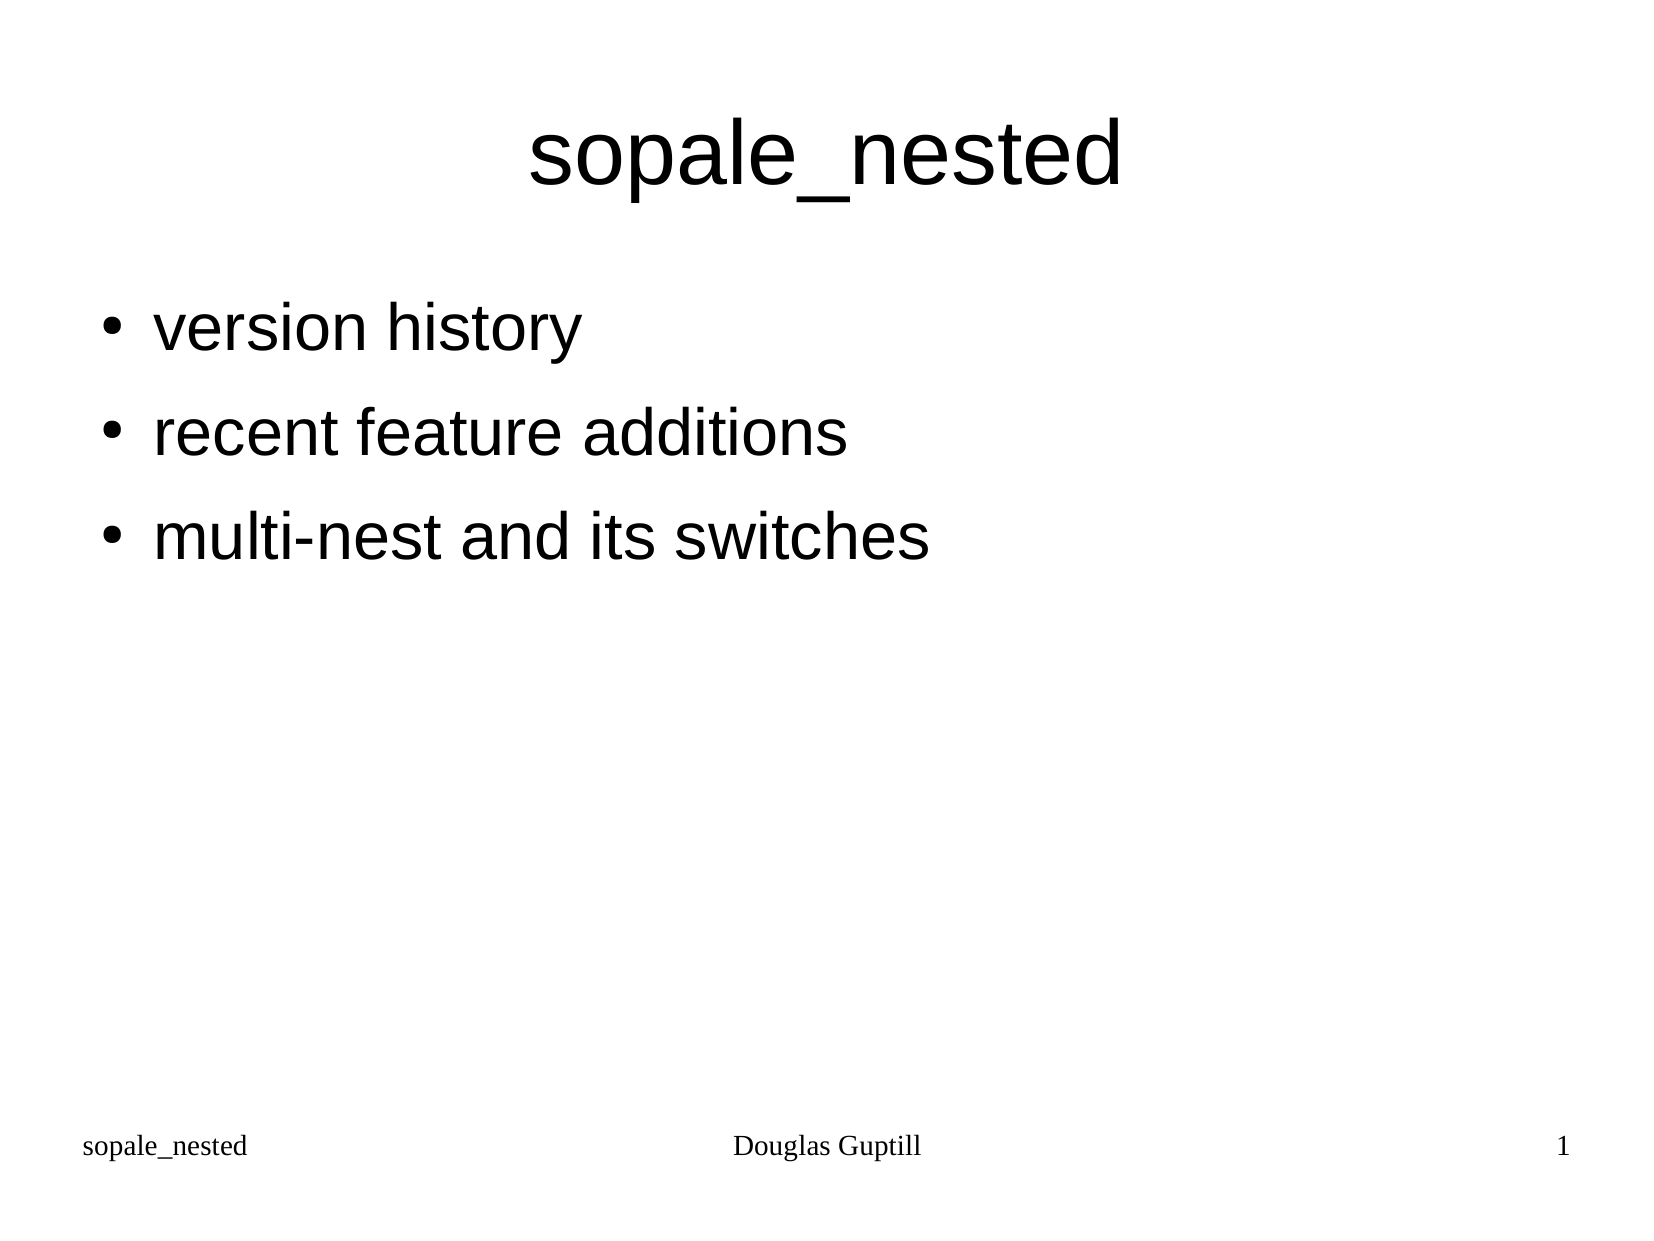

# sopale_nested
version history
recent feature additions
multi-nest and its switches
sopale_nested
Douglas Guptill
1